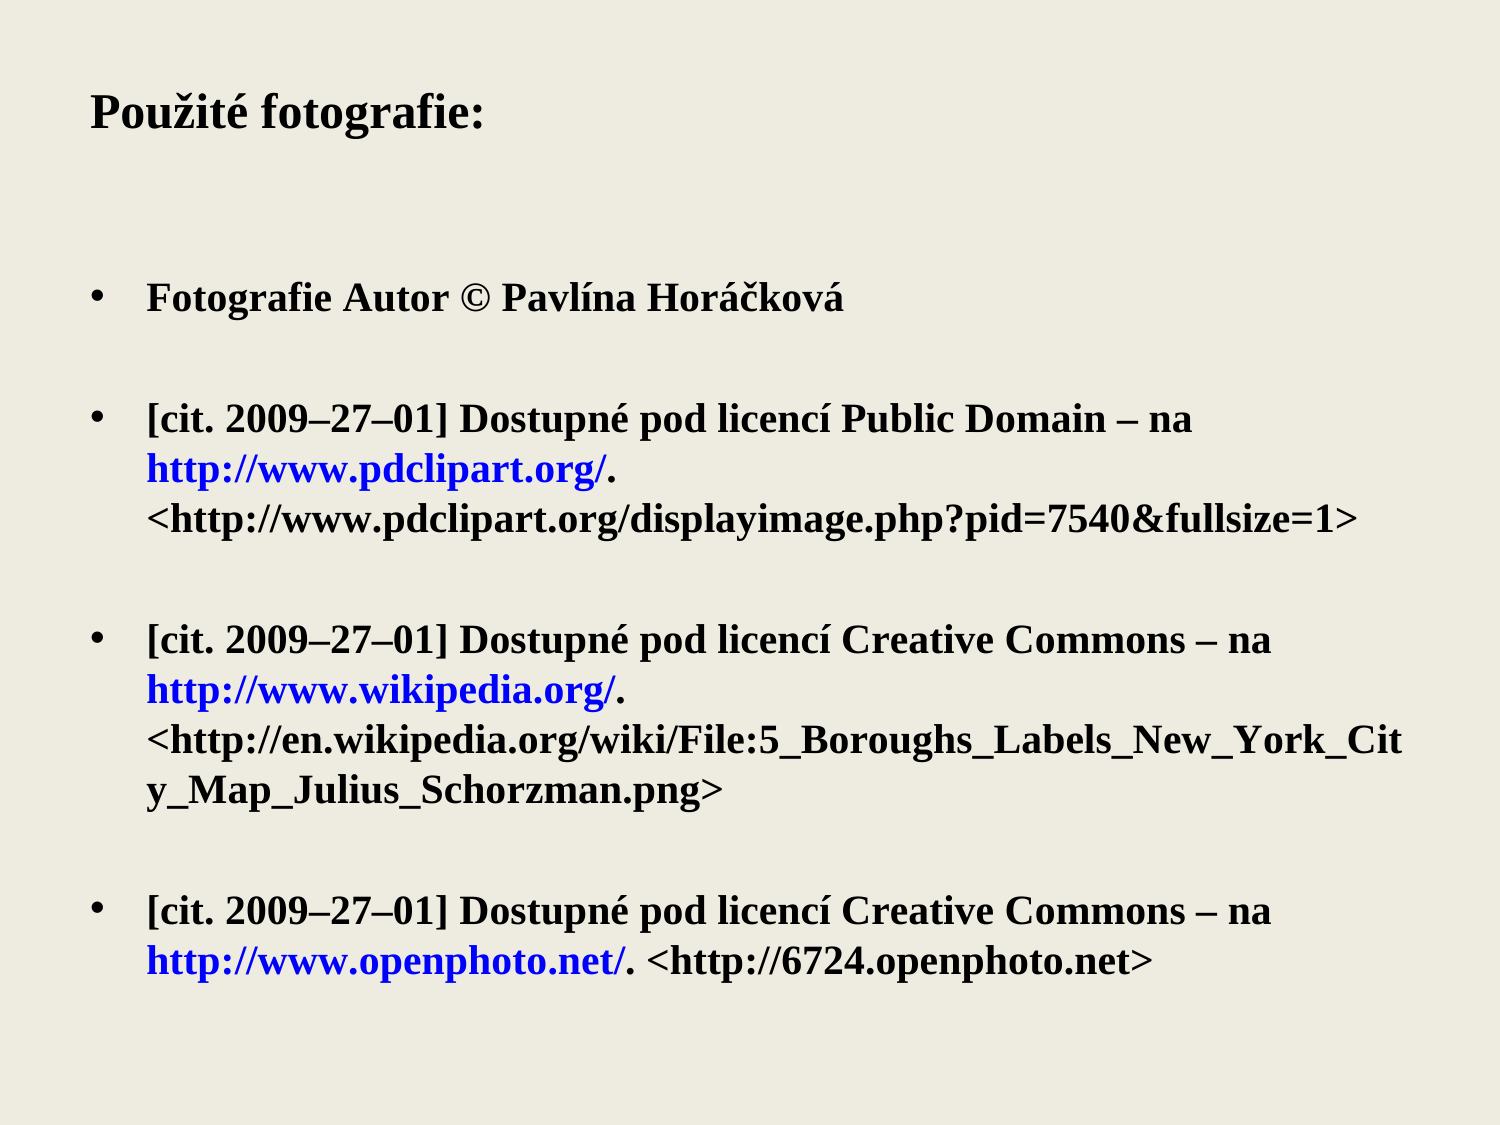

# Použité fotografie:
Fotografie Autor © Pavlína Horáčková
[cit. 2009–27–01] Dostupné pod licencí Public Domain – na http://www.pdclipart.org/. <http://www.pdclipart.org/displayimage.php?pid=7540&fullsize=1>
[cit. 2009–27–01] Dostupné pod licencí Creative Commons – na http://www.wikipedia.org/. <http://en.wikipedia.org/wiki/File:5_Boroughs_Labels_New_York_City_Map_Julius_Schorzman.png>
[cit. 2009–27–01] Dostupné pod licencí Creative Commons – na http://www.openphoto.net/. <http://6724.openphoto.net>